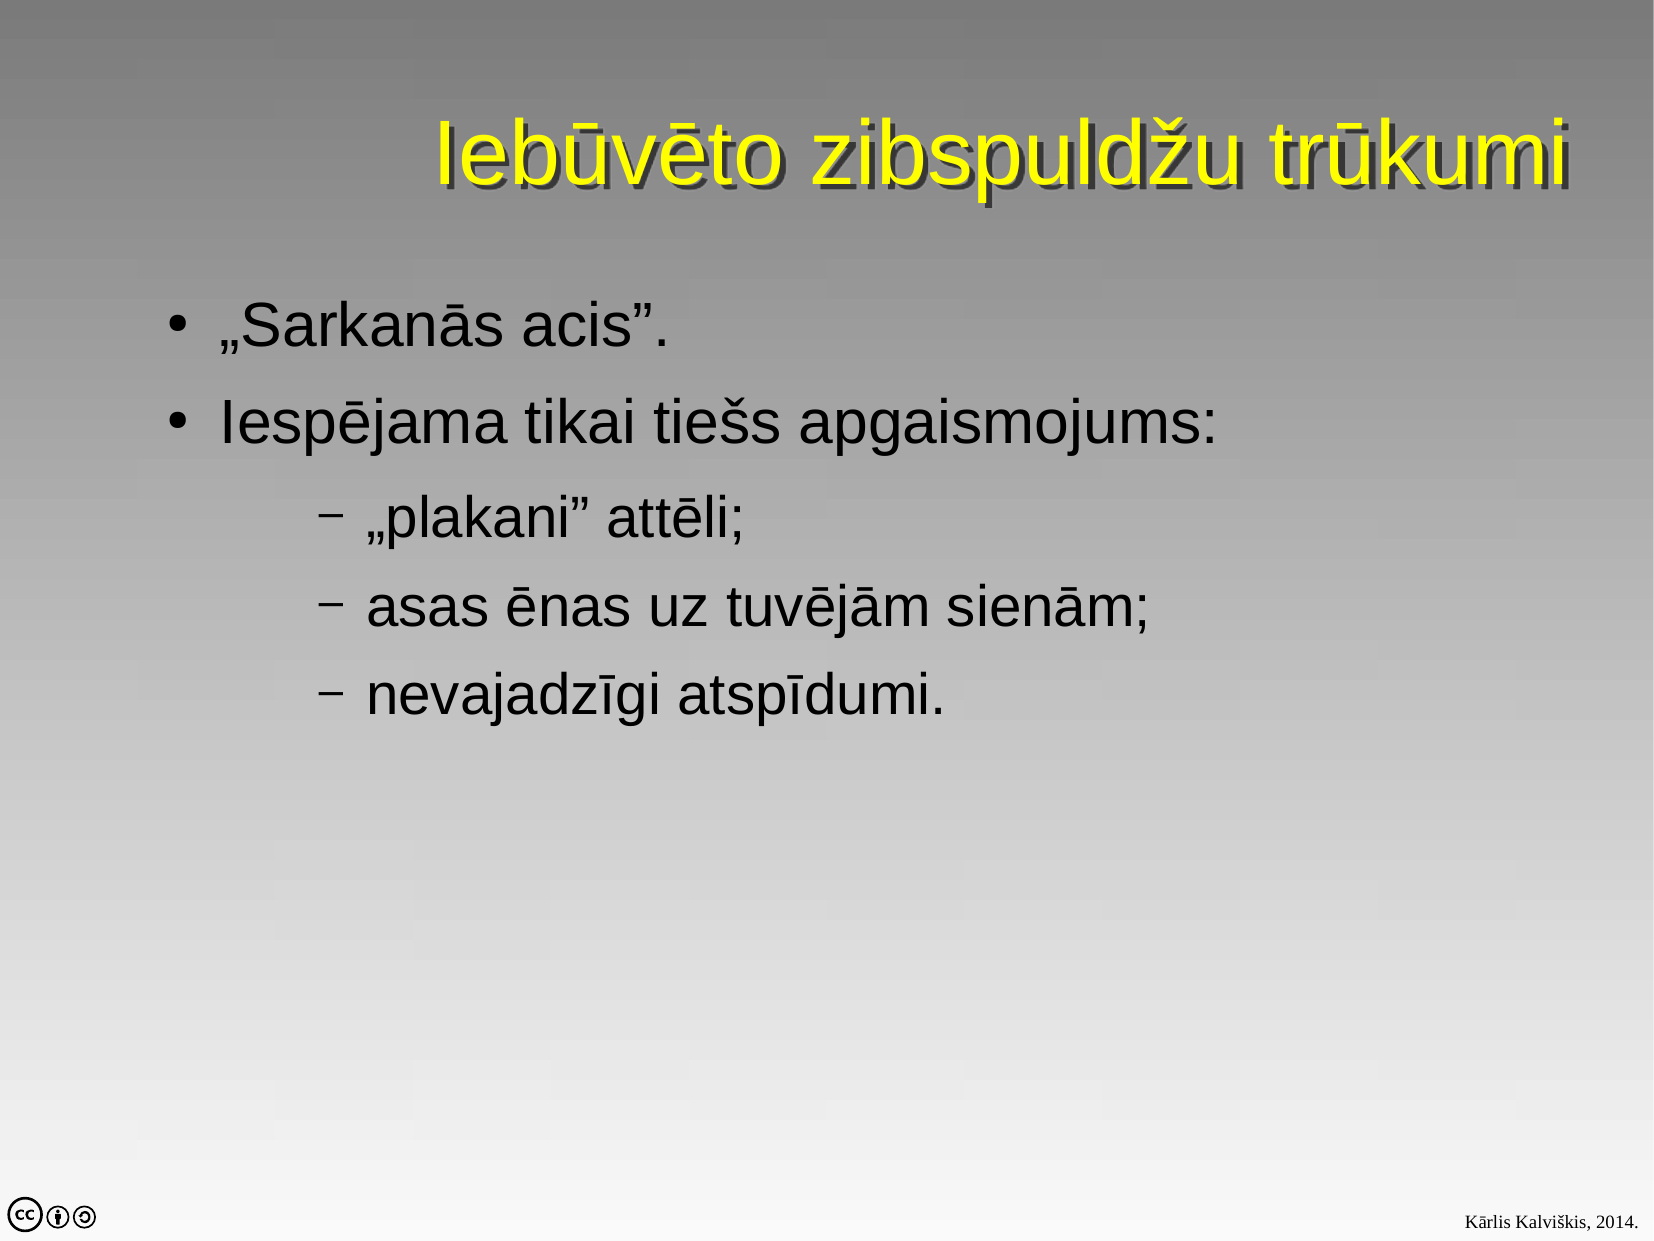

# Iebūvēto zibspuldžu trūkumi
„Sarkanās acis”.
Iespējama tikai tiešs apgaismojums:
„plakani” attēli;
asas ēnas uz tuvējām sienām;
nevajadzīgi atspīdumi.